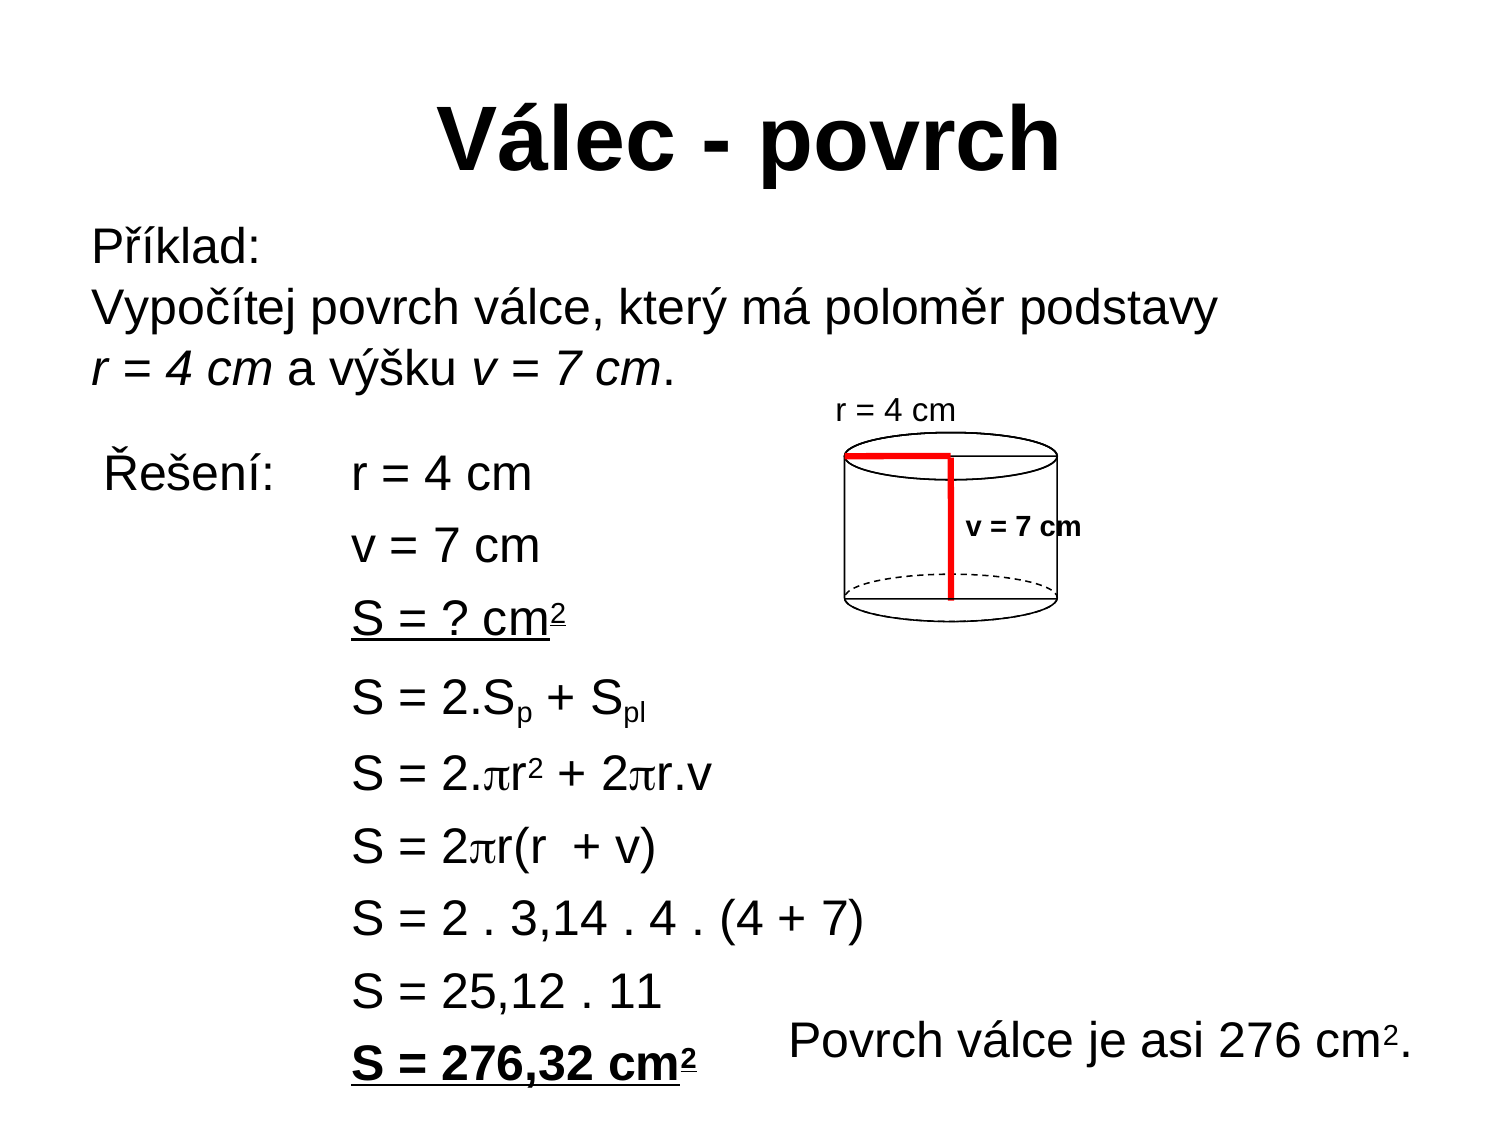

# Válec - povrch
Příklad:
Vypočítej povrch válce, který má poloměr podstavy
r = 4 cm a výšku v = 7 cm.
r = 4 cm
r = 4 cm
v = 7 cm
S = ? cm2
Řešení:
v = 7 cm
S = 2.Sp + Spl
S = 2.r2 + 2r.v
S = 2r(r+ v)
S = 2 . 3,14 . 4 . (4 + 7)
S = 25,12 . 11
S = 276,32 cm2
Povrch válce je asi 276 cm2.